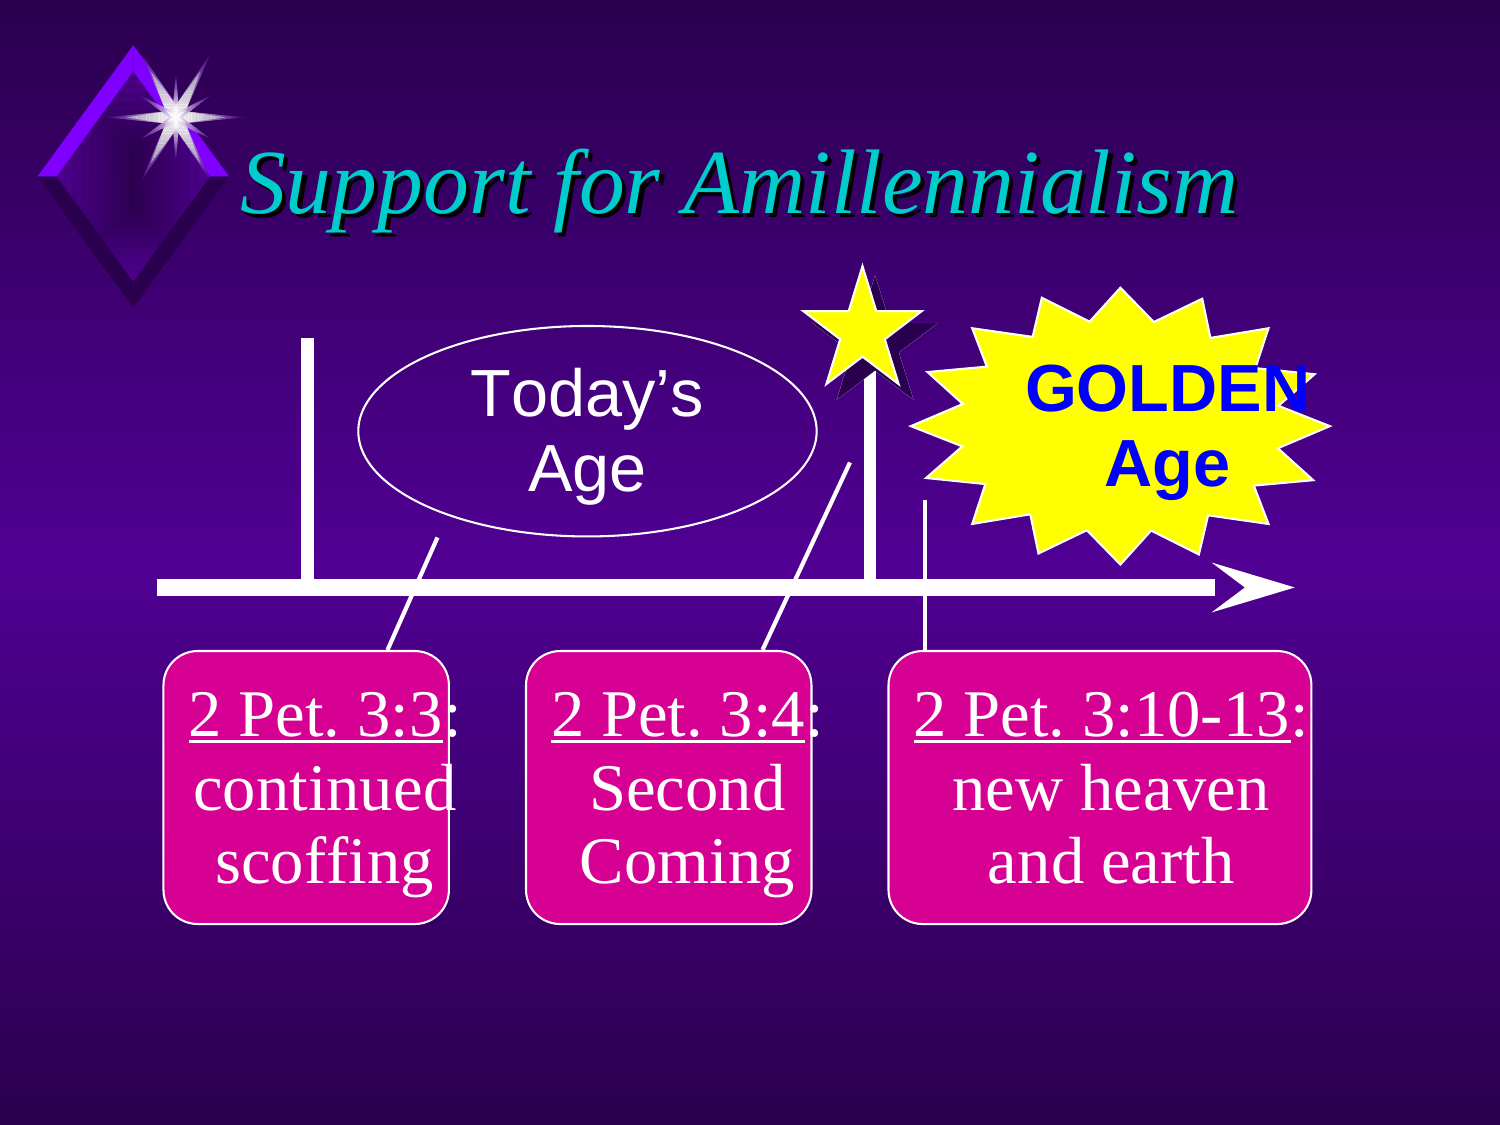

# Support for Amillennialism
GOLDEN
Age
Today’s Age
2 Pet. 3:4:
Second
Coming
2 Pet. 3:10-13:
new heaven
and earth
2 Pet. 3:3:
continued
scoffing